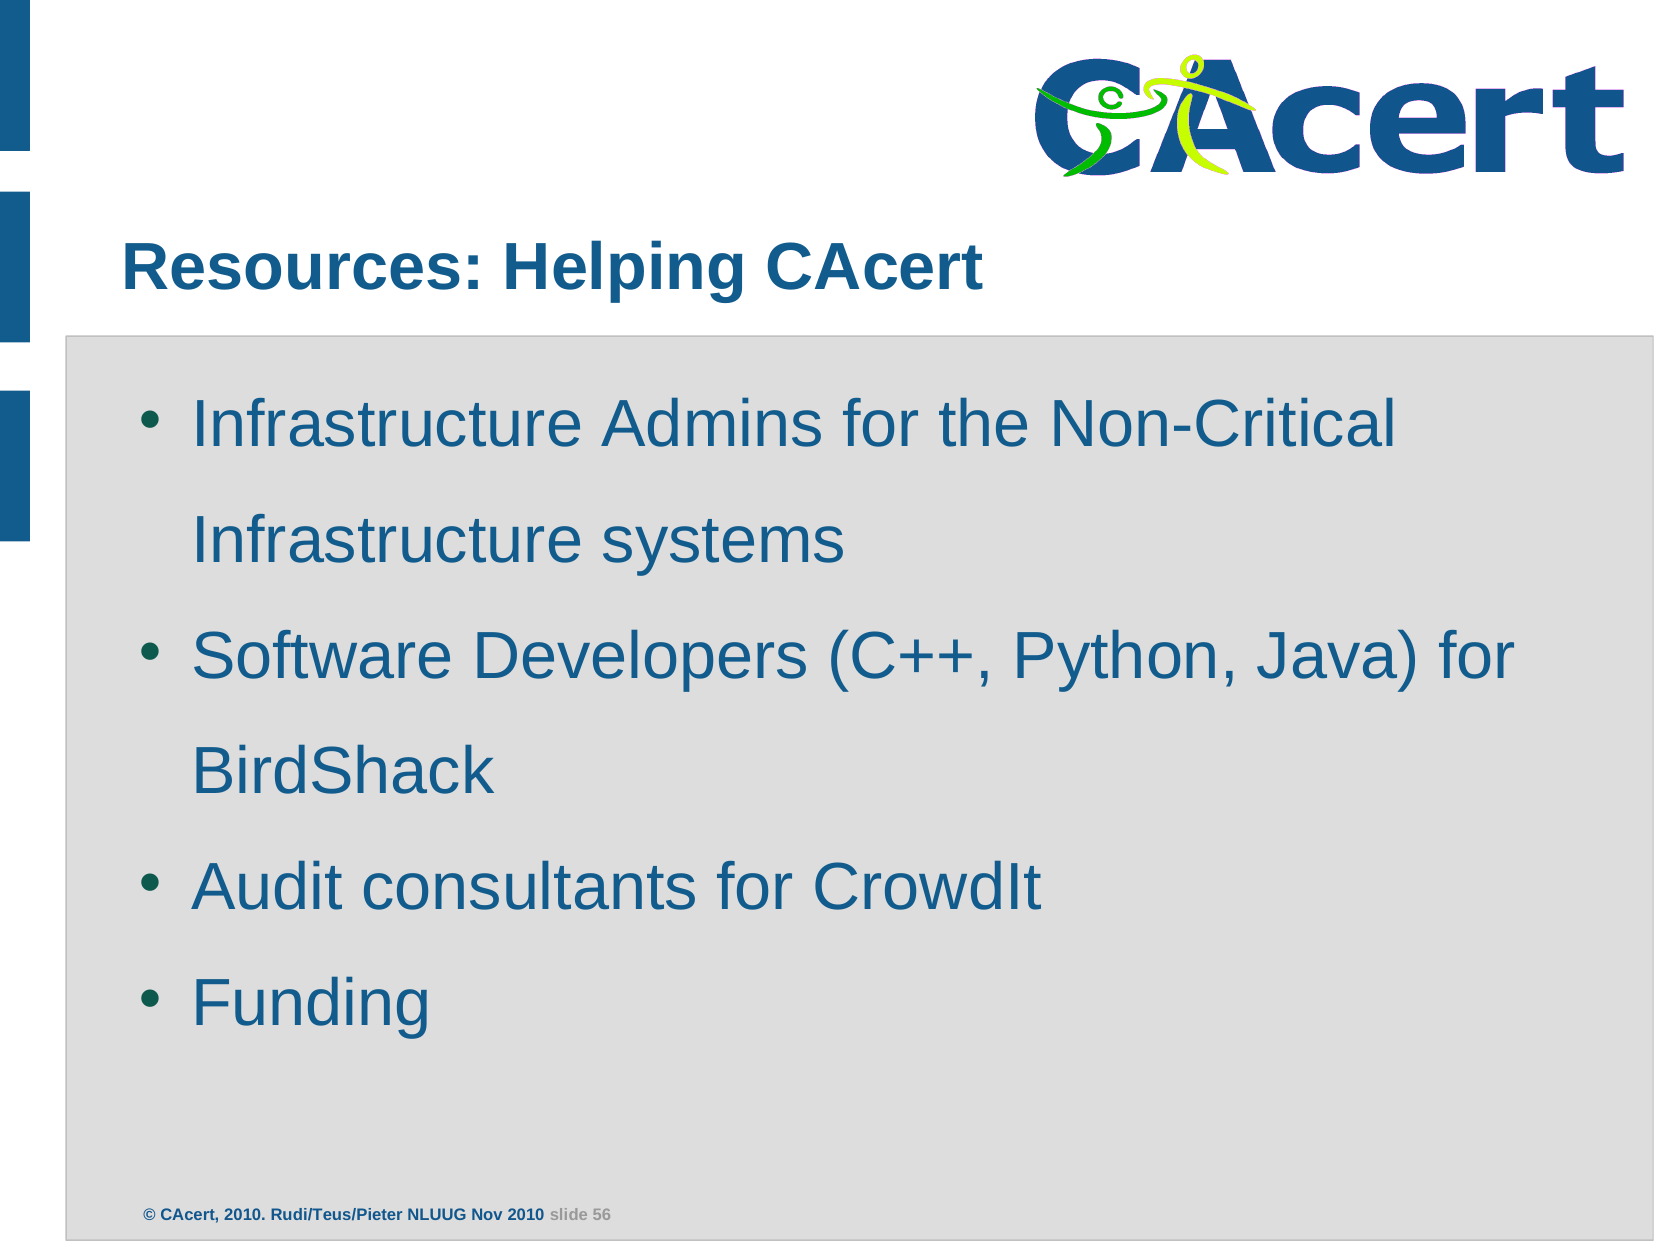

# Resources: Helping CAcert
Infrastructure Admins for the Non-Critical Infrastructure systems
Software Developers (C++, Python, Java) for BirdShack
Audit consultants for CrowdIt
Funding